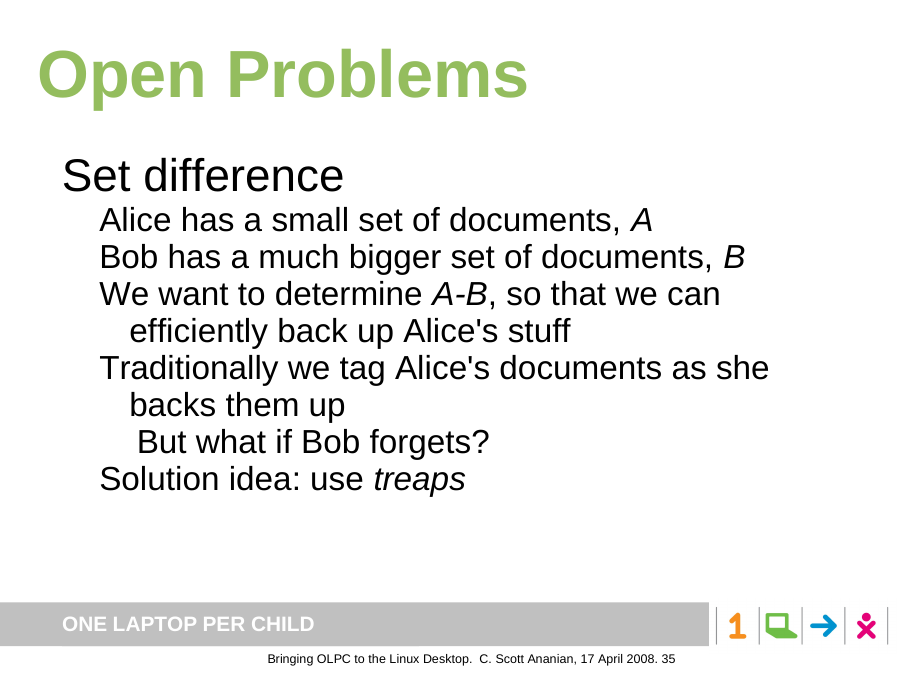

# Open Problems
Set difference
Alice has a small set of documents, A
Bob has a much bigger set of documents, B
We want to determine A-B, so that we can efficiently back up Alice's stuff
Traditionally we tag Alice's documents as she backs them up
But what if Bob forgets?
Solution idea: use treaps